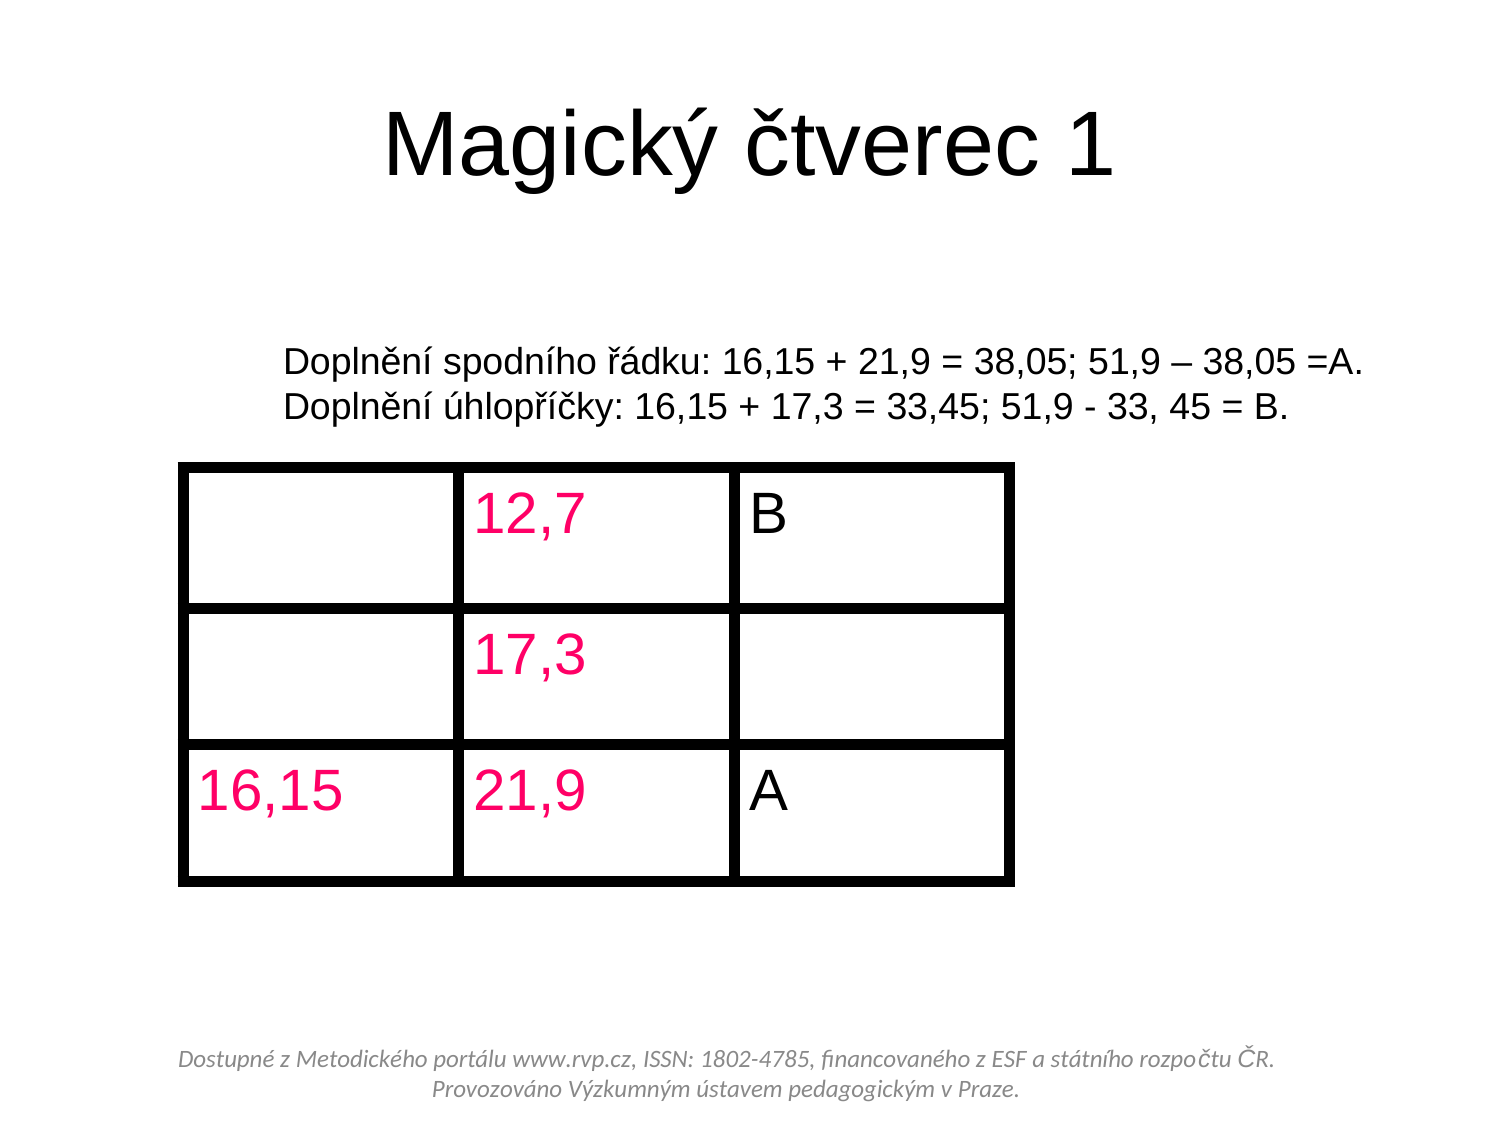

Magický čtverec
Magický čtverec 1
Doplnění spodního řádku: 16,15 + 21,9 = 38,05; 51,9 – 38,05 =A.
Doplnění úhlopříčky: 16,15 + 17,3 = 33,45; 51,9 - 33, 45 = B.
| | 12,7 | B |
| --- | --- | --- |
| | 17,3 | |
| 16,15 | 21,9 | A |
Dostupné z Metodického portálu www.rvp.cz, ISSN: 1802-4785, financovaného z ESF a státního rozpočtu ČR. Provozováno Výzkumným ústavem pedagogickým v Praze.